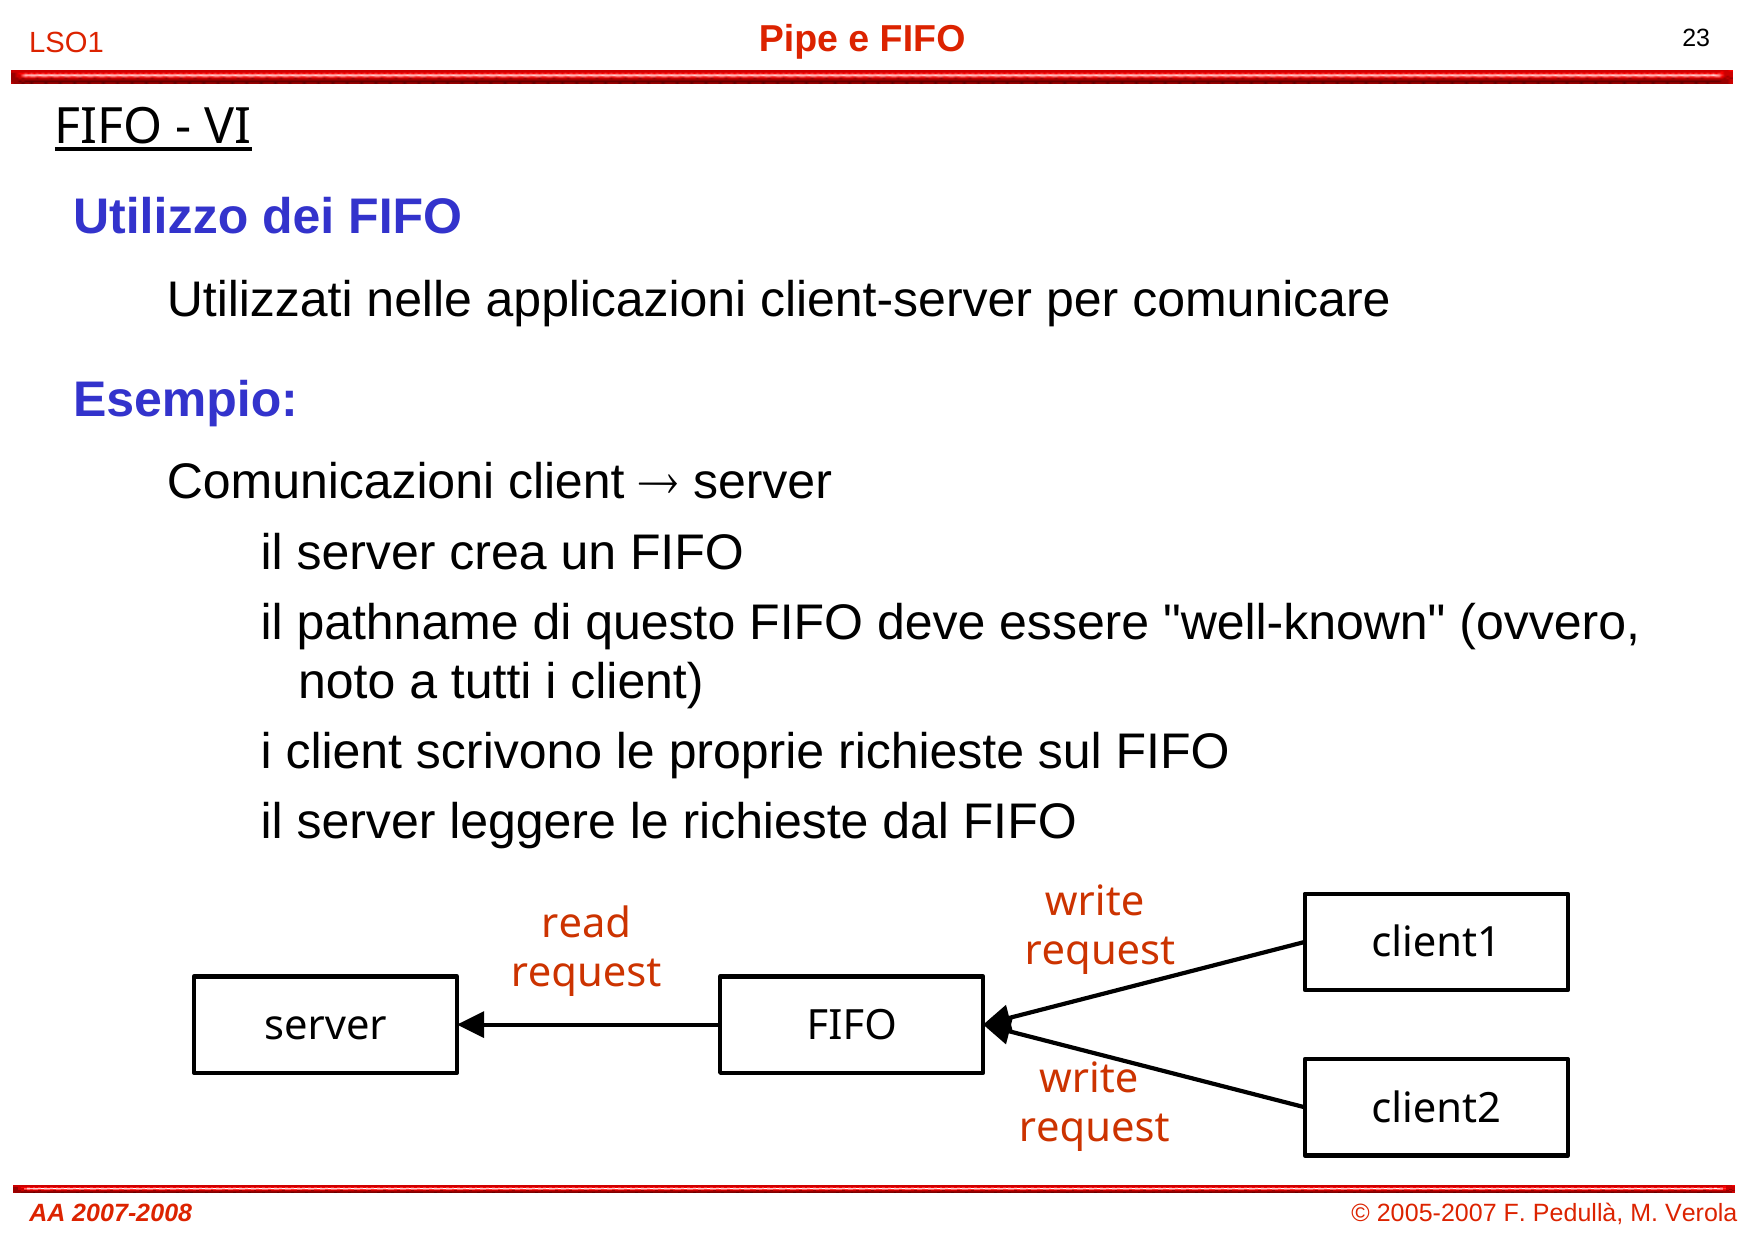

# FIFO - VI
Utilizzo dei FIFO
Utilizzati nelle applicazioni client-server per comunicare
Esempio:
Comunicazioni client  server
il server crea un FIFO
il pathname di questo FIFO deve essere "well-known" (ovvero, noto a tutti i client)
i client scrivono le proprie richieste sul FIFO
il server leggere le richieste dal FIFO
write
request
read
request
client1
server
FIFO
write
request
client2